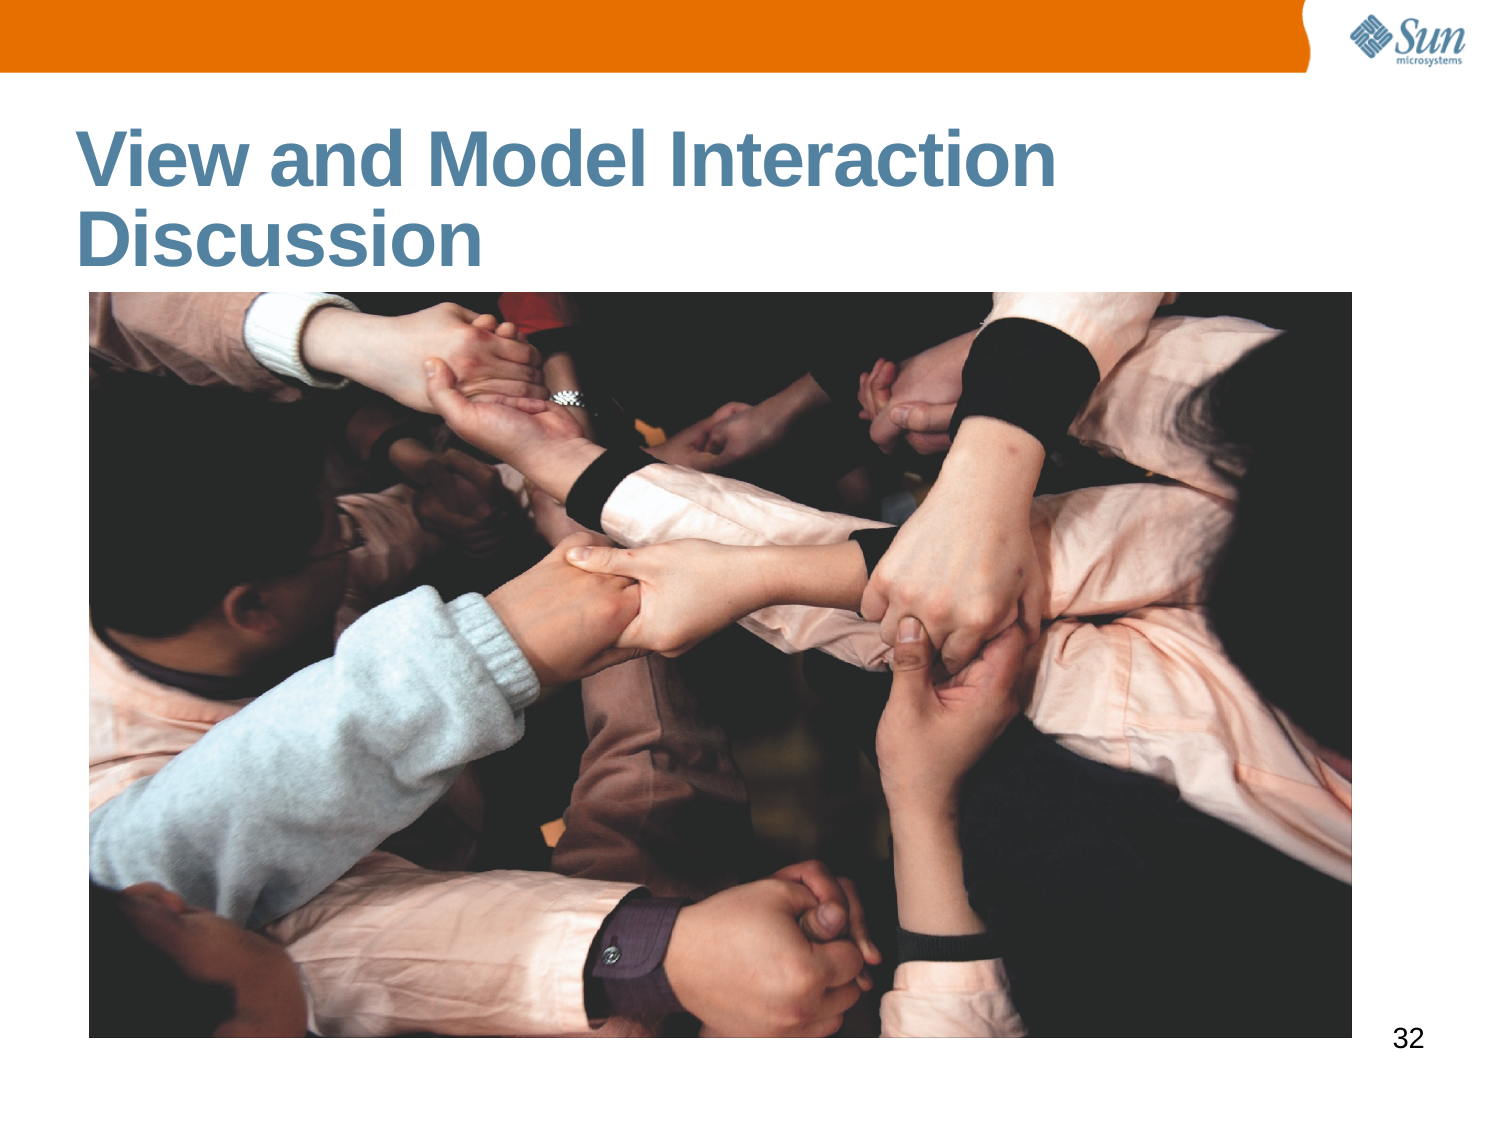

# View and Model Interaction Discussion
32